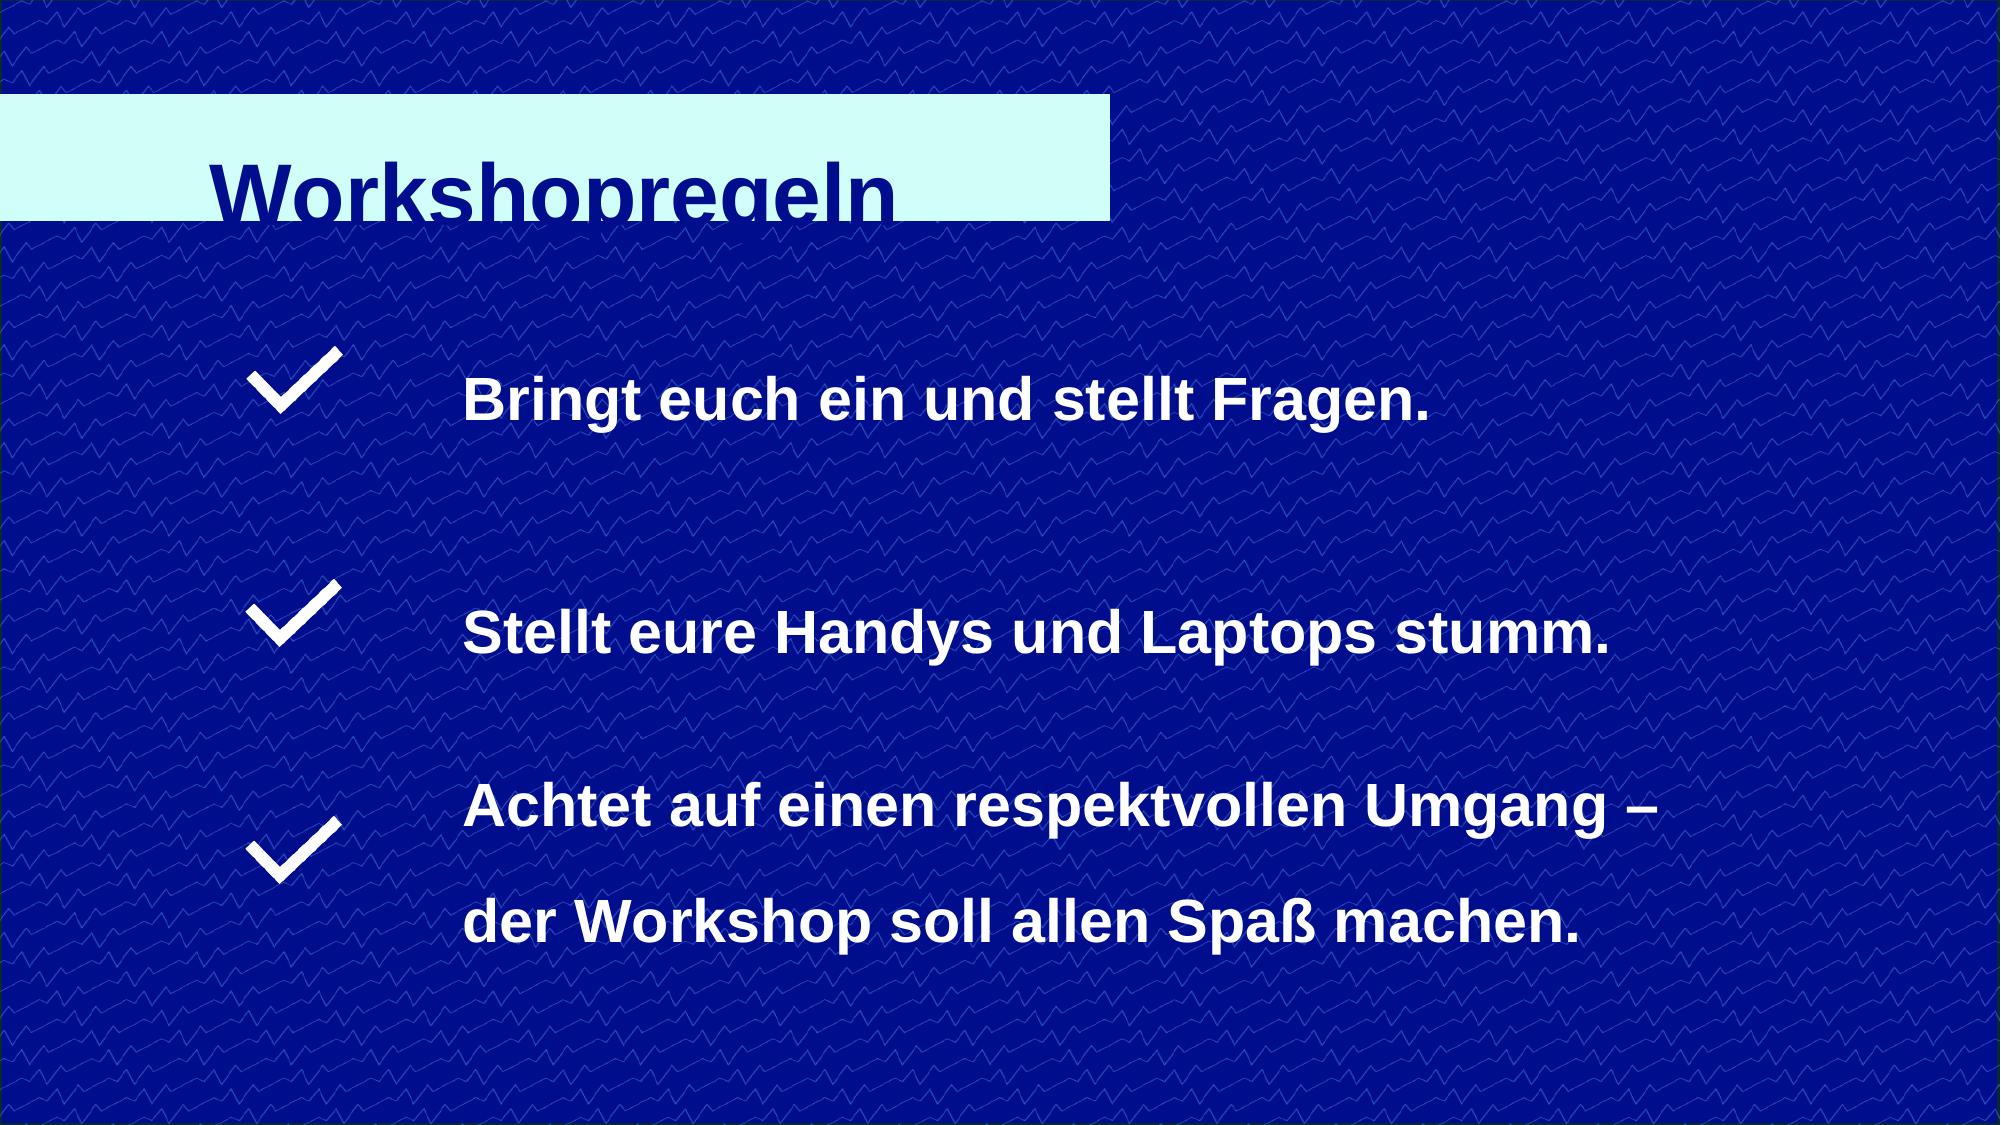

Workshopregeln
Bringt euch ein und stellt Fragen.
Stellt eure Handys und Laptops stumm.
Achtet auf einen respektvollen Umgang –
der Workshop soll allen Spaß machen.